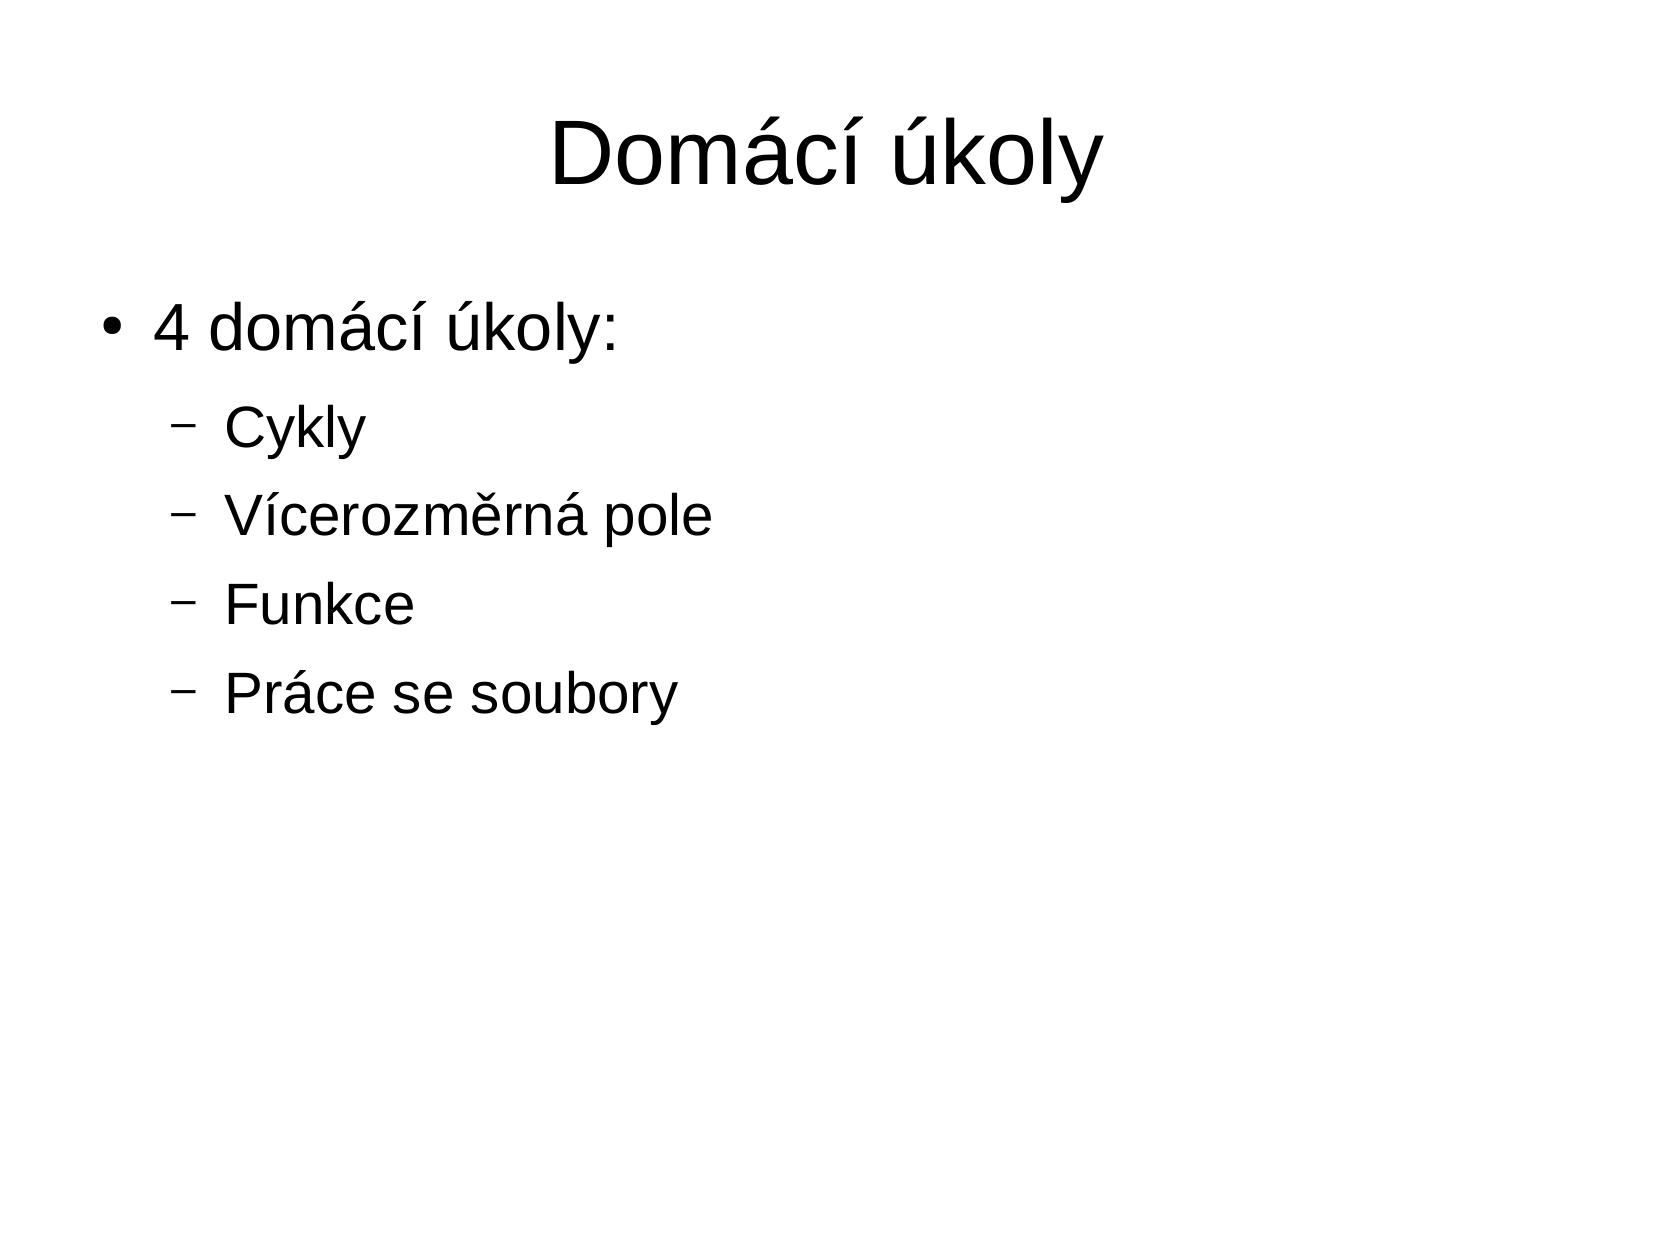

# Domácí úkoly
4 domácí úkoly:
Cykly
Vícerozměrná pole
Funkce
Práce se soubory